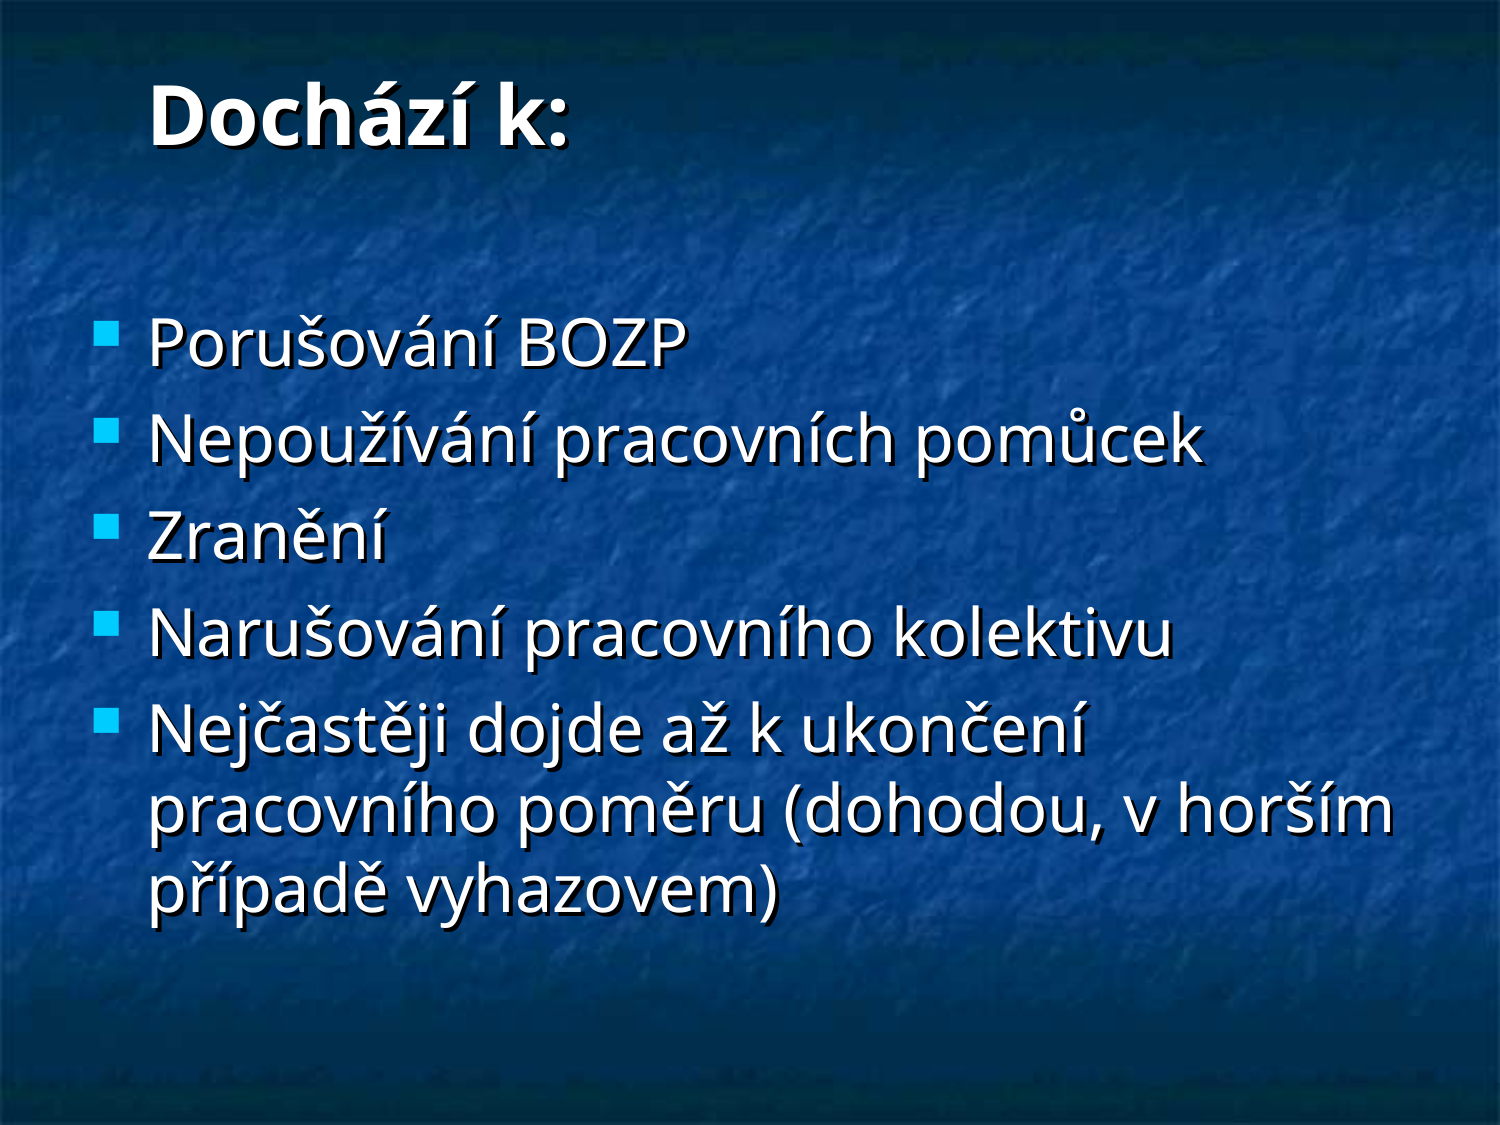

# Dochází k:
Porušování BOZP
Nepoužívání pracovních pomůcek
Zranění
Narušování pracovního kolektivu
Nejčastěji dojde až k ukončení pracovního poměru (dohodou, v horším případě vyhazovem)